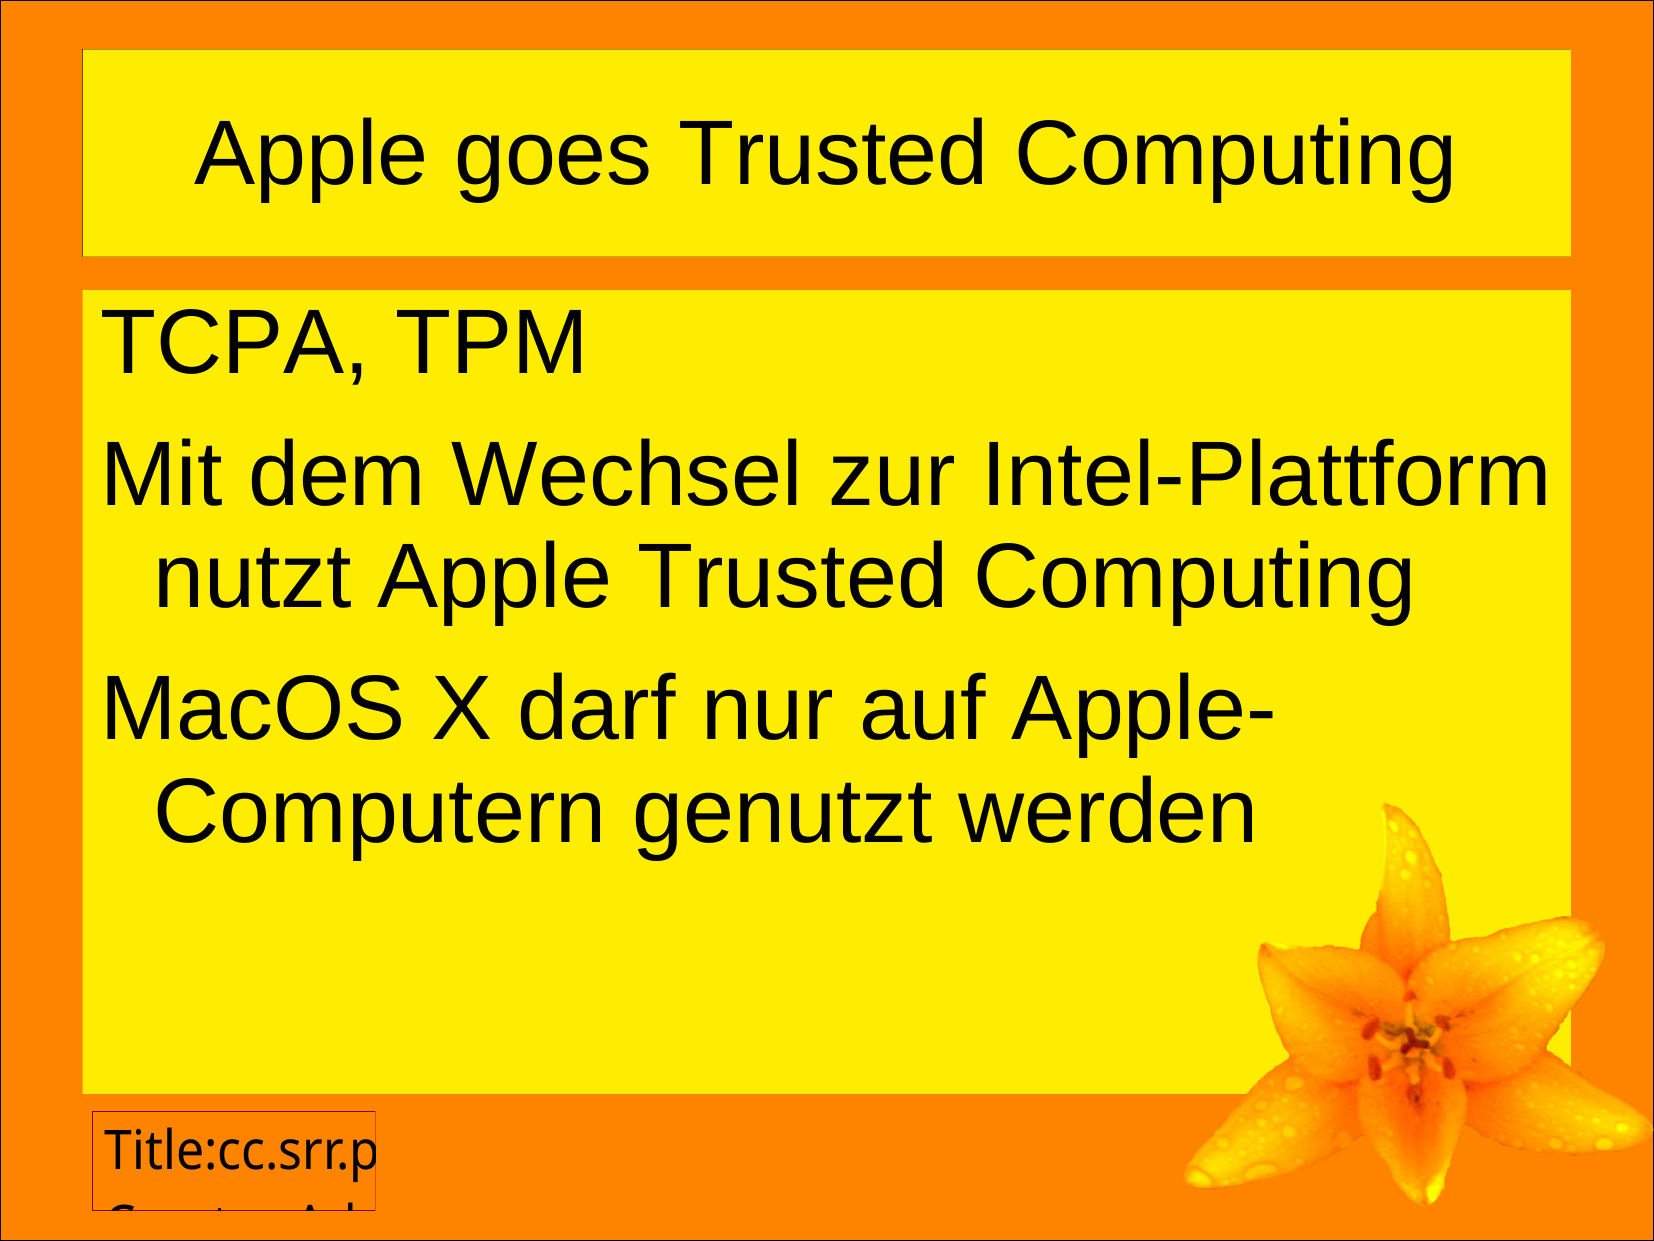

# Apple goes Trusted Computing
TCPA, TPM
Mit dem Wechsel zur Intel-Plattform nutzt Apple Trusted Computing
MacOS X darf nur auf Apple-Computern genutzt werden